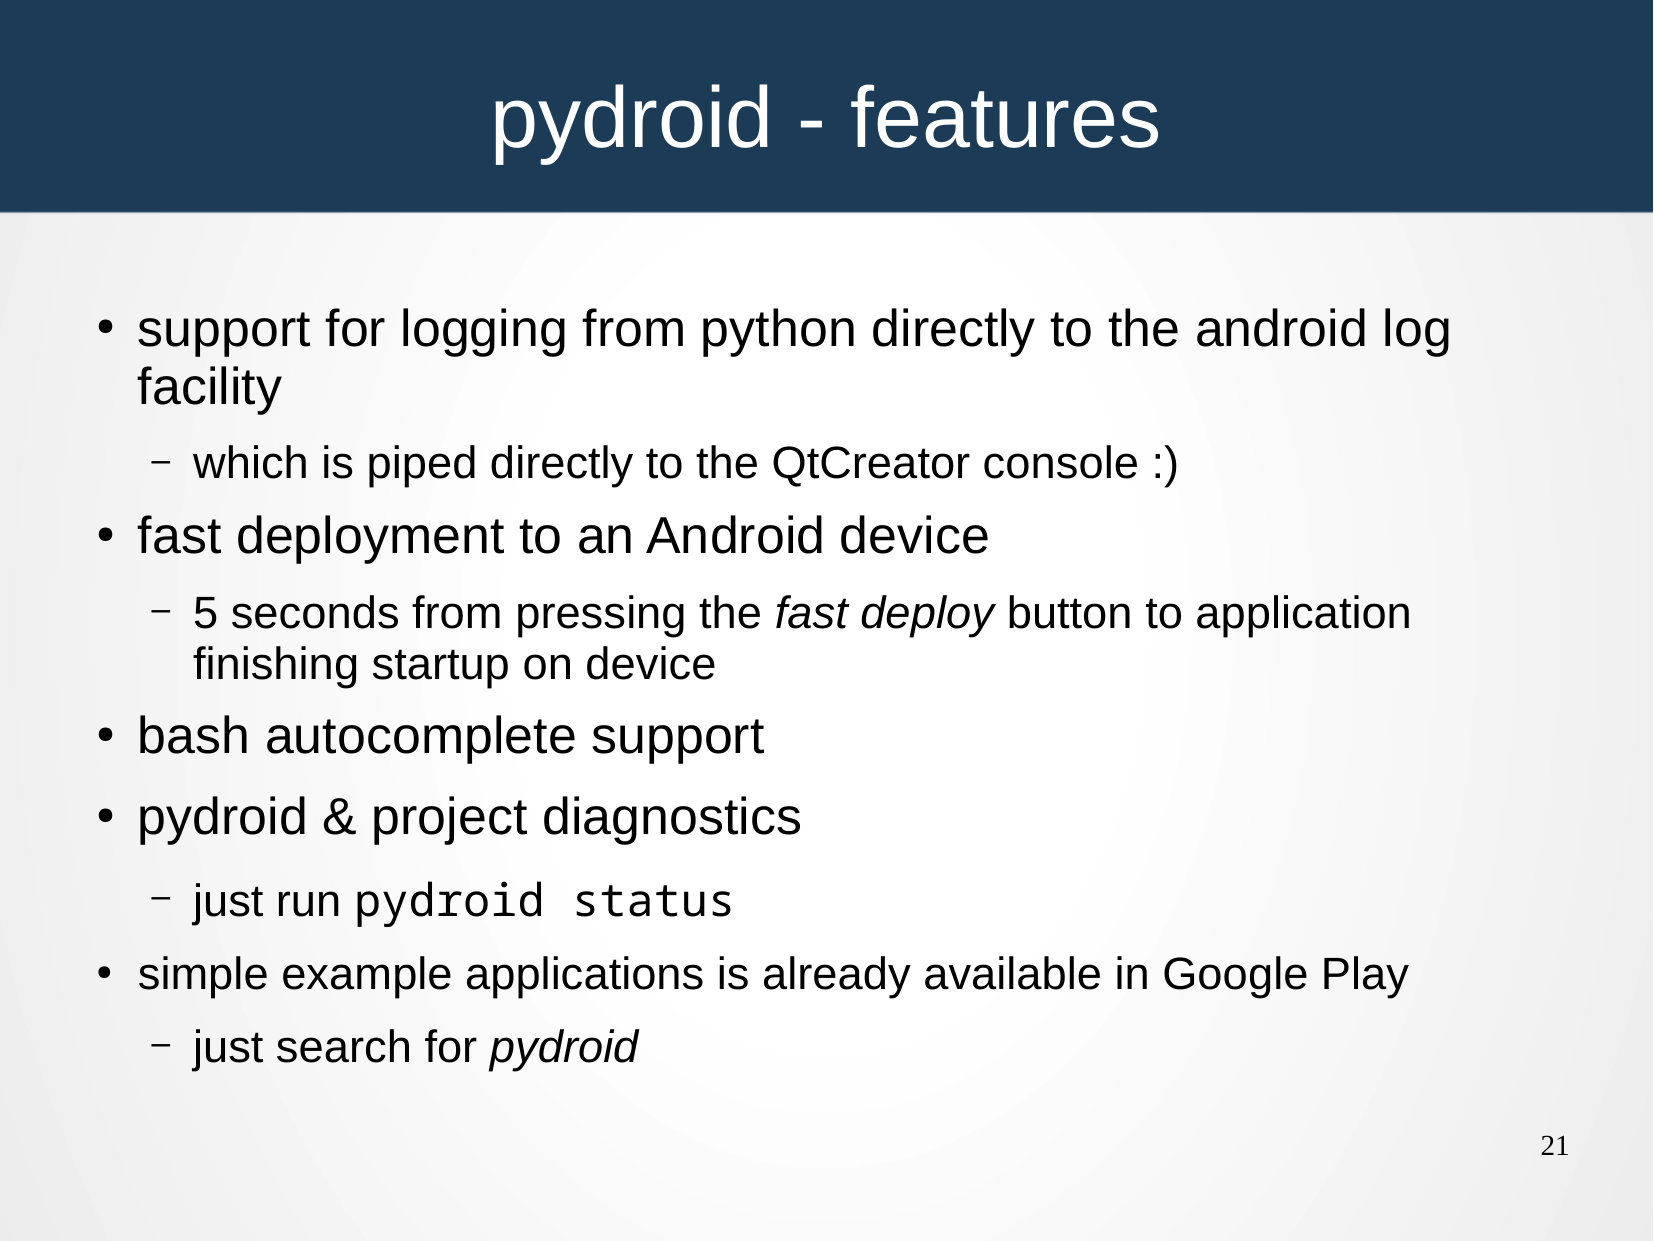

# pydroid - features
support for logging from python directly to the android log facility
which is piped directly to the QtCreator console :)
fast deployment to an Android device
5 seconds from pressing the fast deploy button to application finishing startup on device
bash autocomplete support
pydroid & project diagnostics
just run pydroid status
simple example applications is already available in Google Play
just search for pydroid
21